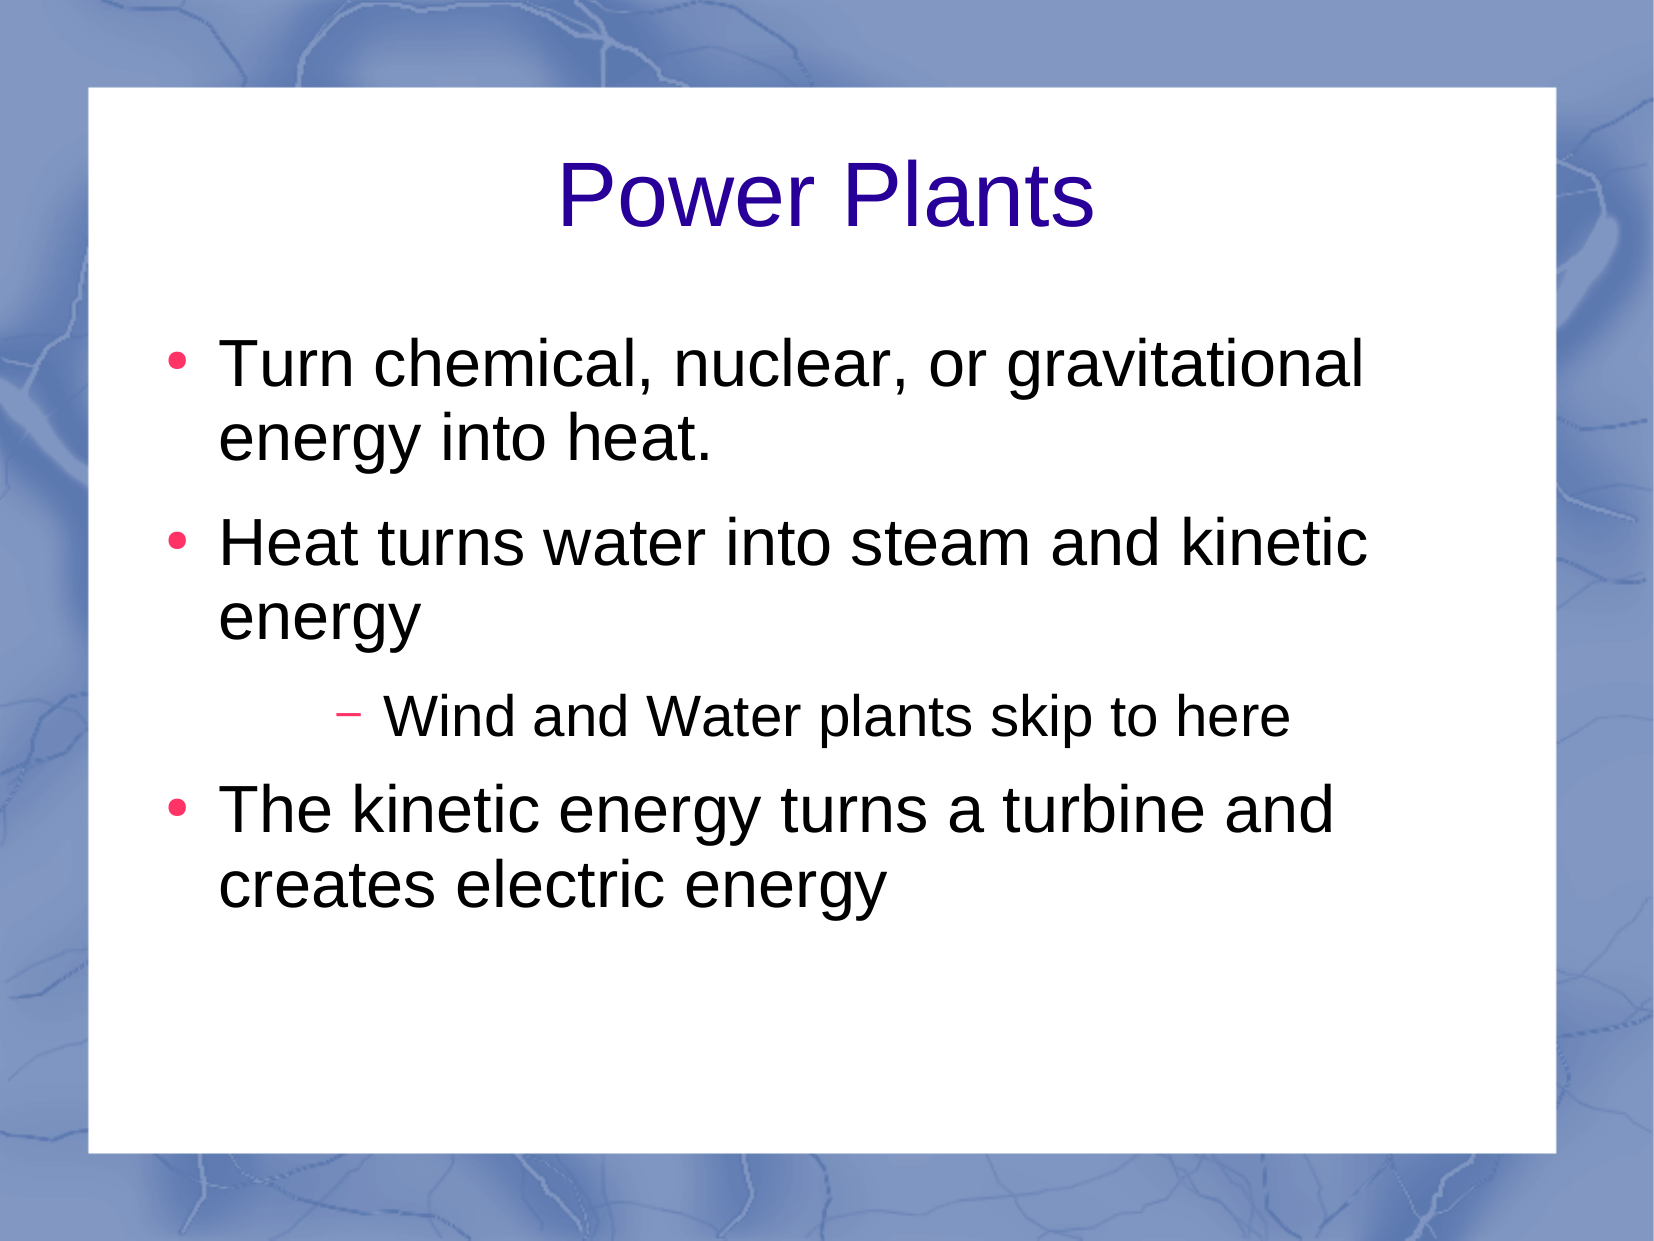

# Power Plants
Turn chemical, nuclear, or gravitational energy into heat.
Heat turns water into steam and kinetic energy
Wind and Water plants skip to here
The kinetic energy turns a turbine and creates electric energy